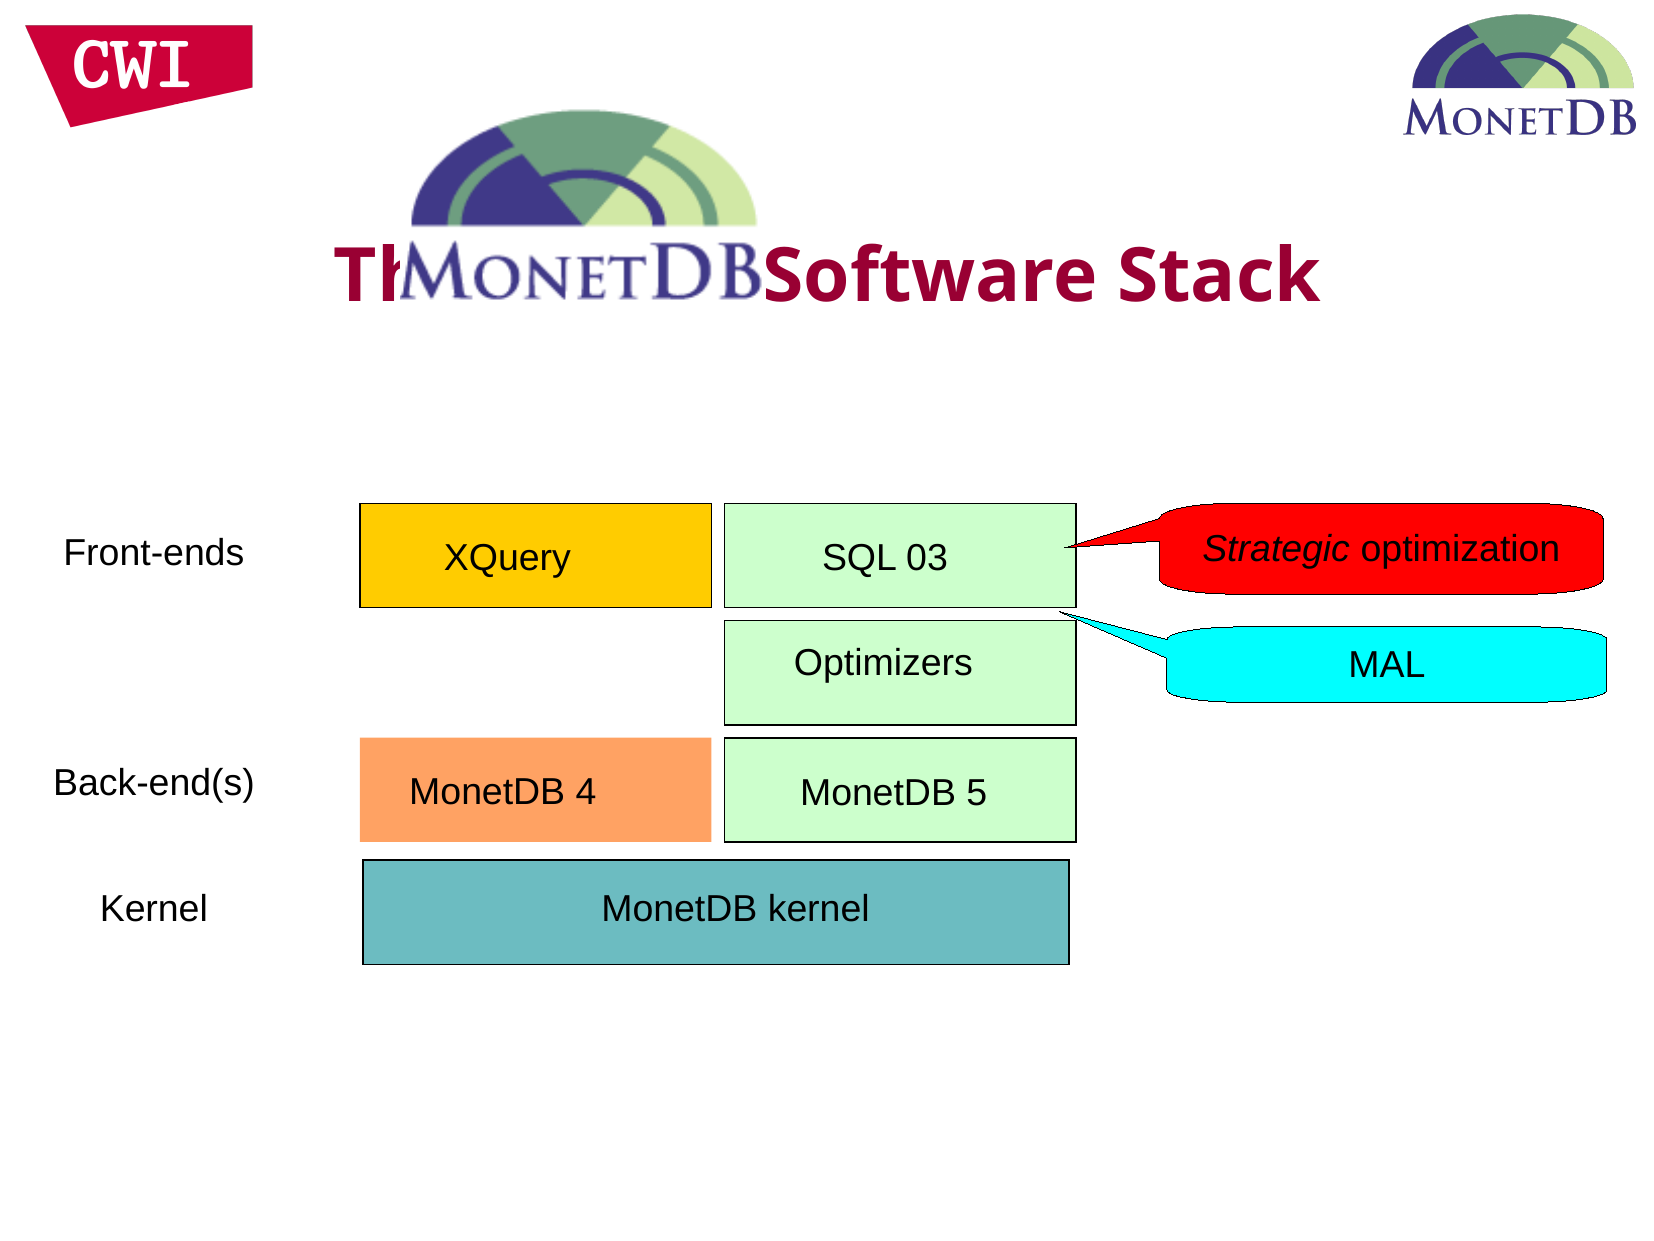

The Software Stack
Strategic optimization
Front-ends
XQuery
SQL 03
MAL
Optimizers
Back-end(s)
MonetDB 4
MonetDB 5
MonetDB kernel
Kernel